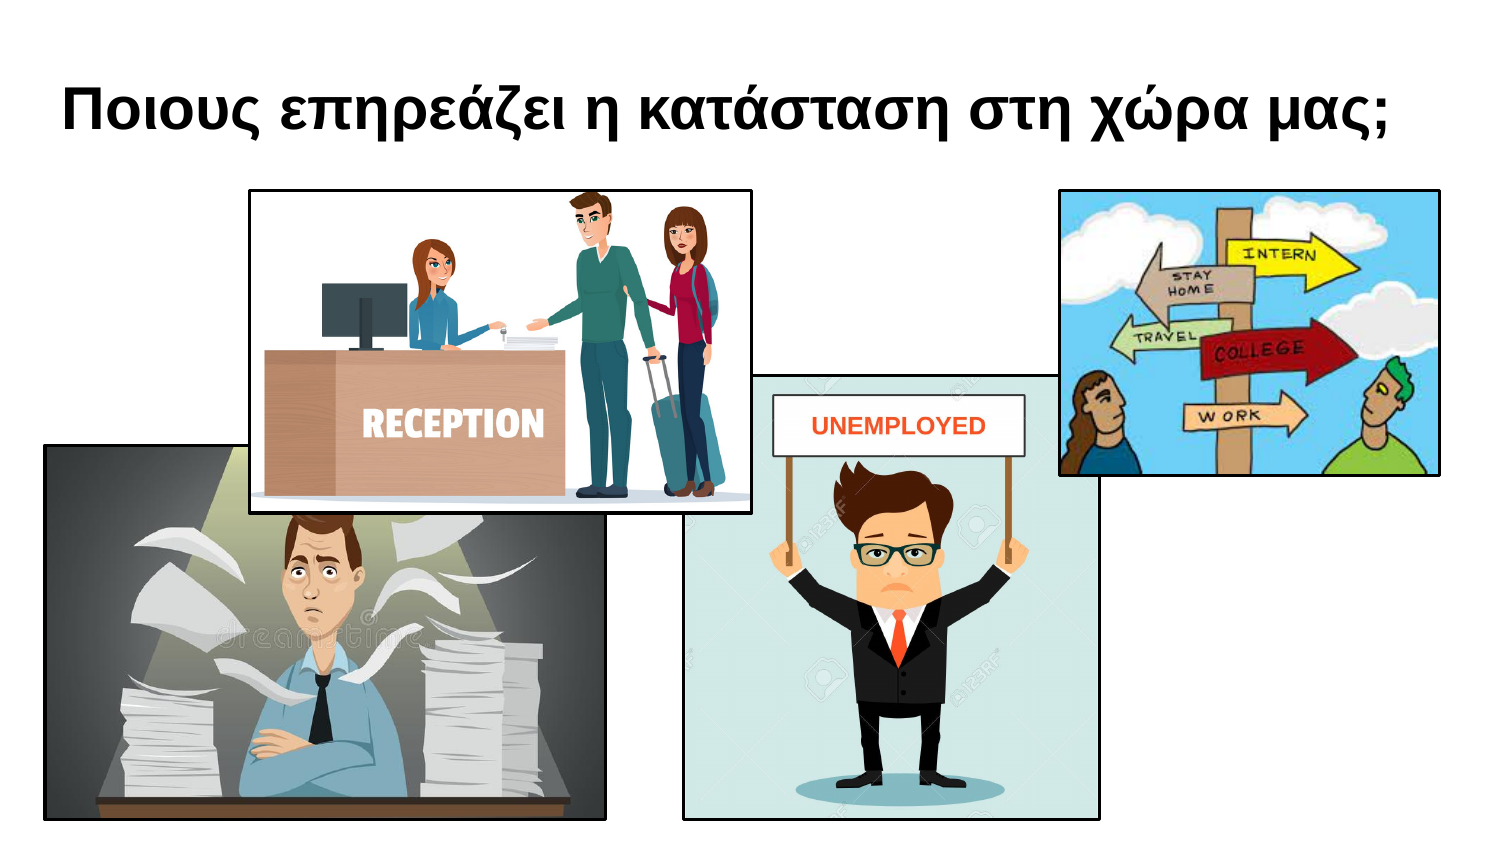

Ποιους επηρεάζει η κατάσταση στη χώρα μας;